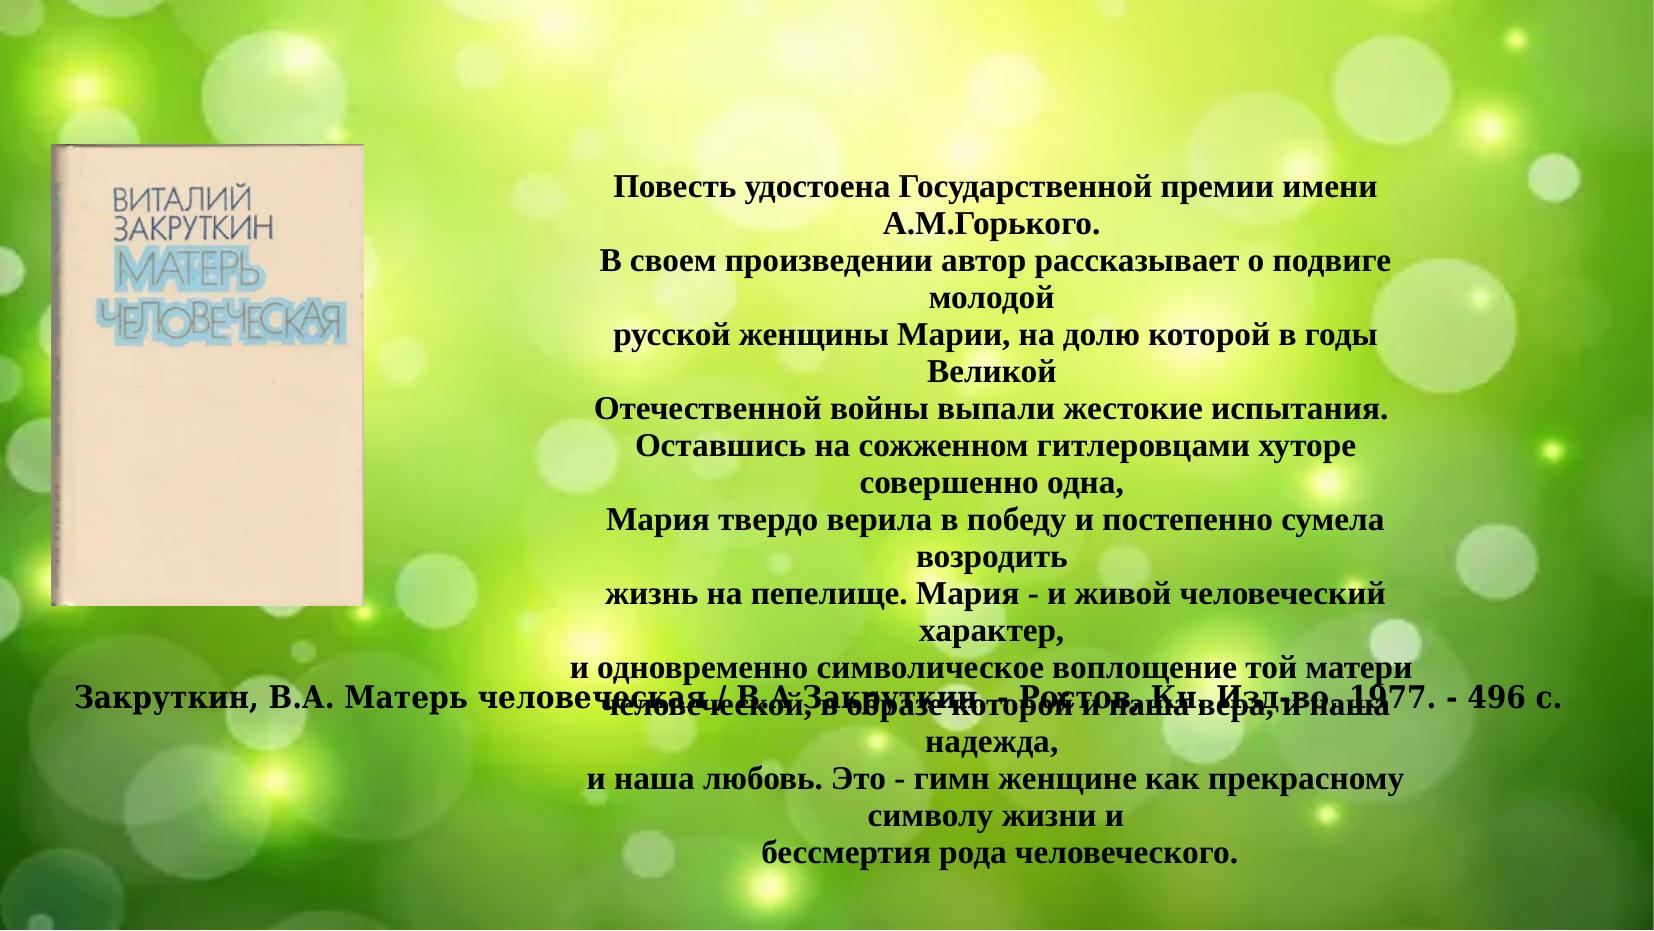

Повесть удостоена Государственной премии имени А.М.Горького.
В своем произведении автор рассказывает о подвиге молодой
русской женщины Марии, на долю которой в годы Великой
Отечественной войны выпали жестокие испытания.
Оставшись на сожженном гитлеровцами хуторе совершенно одна,
Мария твердо верила в победу и постепенно сумела возродить
жизнь на пепелище. Мария - и живой человеческий характер,
и одновременно символическое воплощение той матери
человеческой, в образе которой и наша вера, и наша надежда,
и наша любовь. Это - гимн женщине как прекрасному символу жизни и
 бессмертия рода человеческого.
Закруткин, В.А. Матерь человеческая / В.А Закруткин. - Ростов, Кн. Изд-во, 1977. - 496 с.